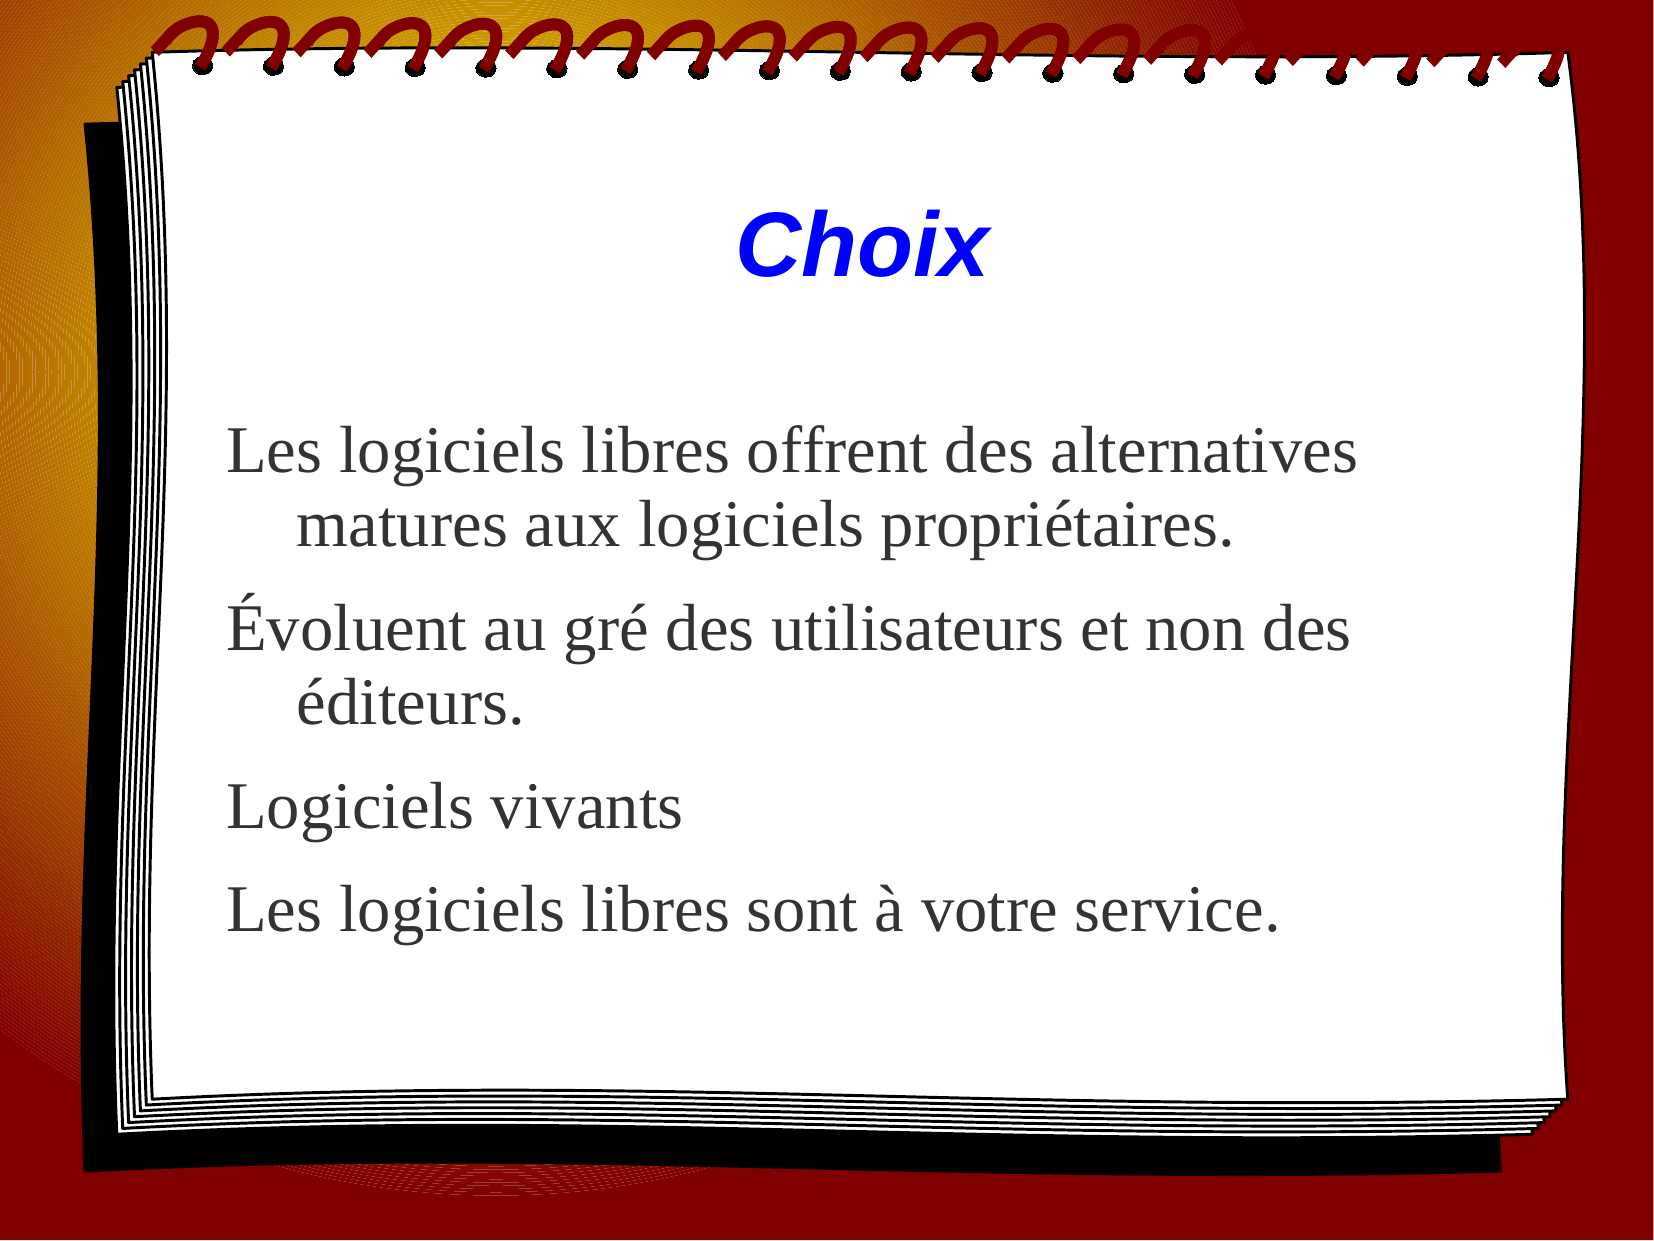

# Choix
Les logiciels libres offrent des alternatives matures aux logiciels propriétaires.
Évoluent au gré des utilisateurs et non des éditeurs.
Logiciels vivants
Les logiciels libres sont à votre service.
Pierre Jarillon - ABUL